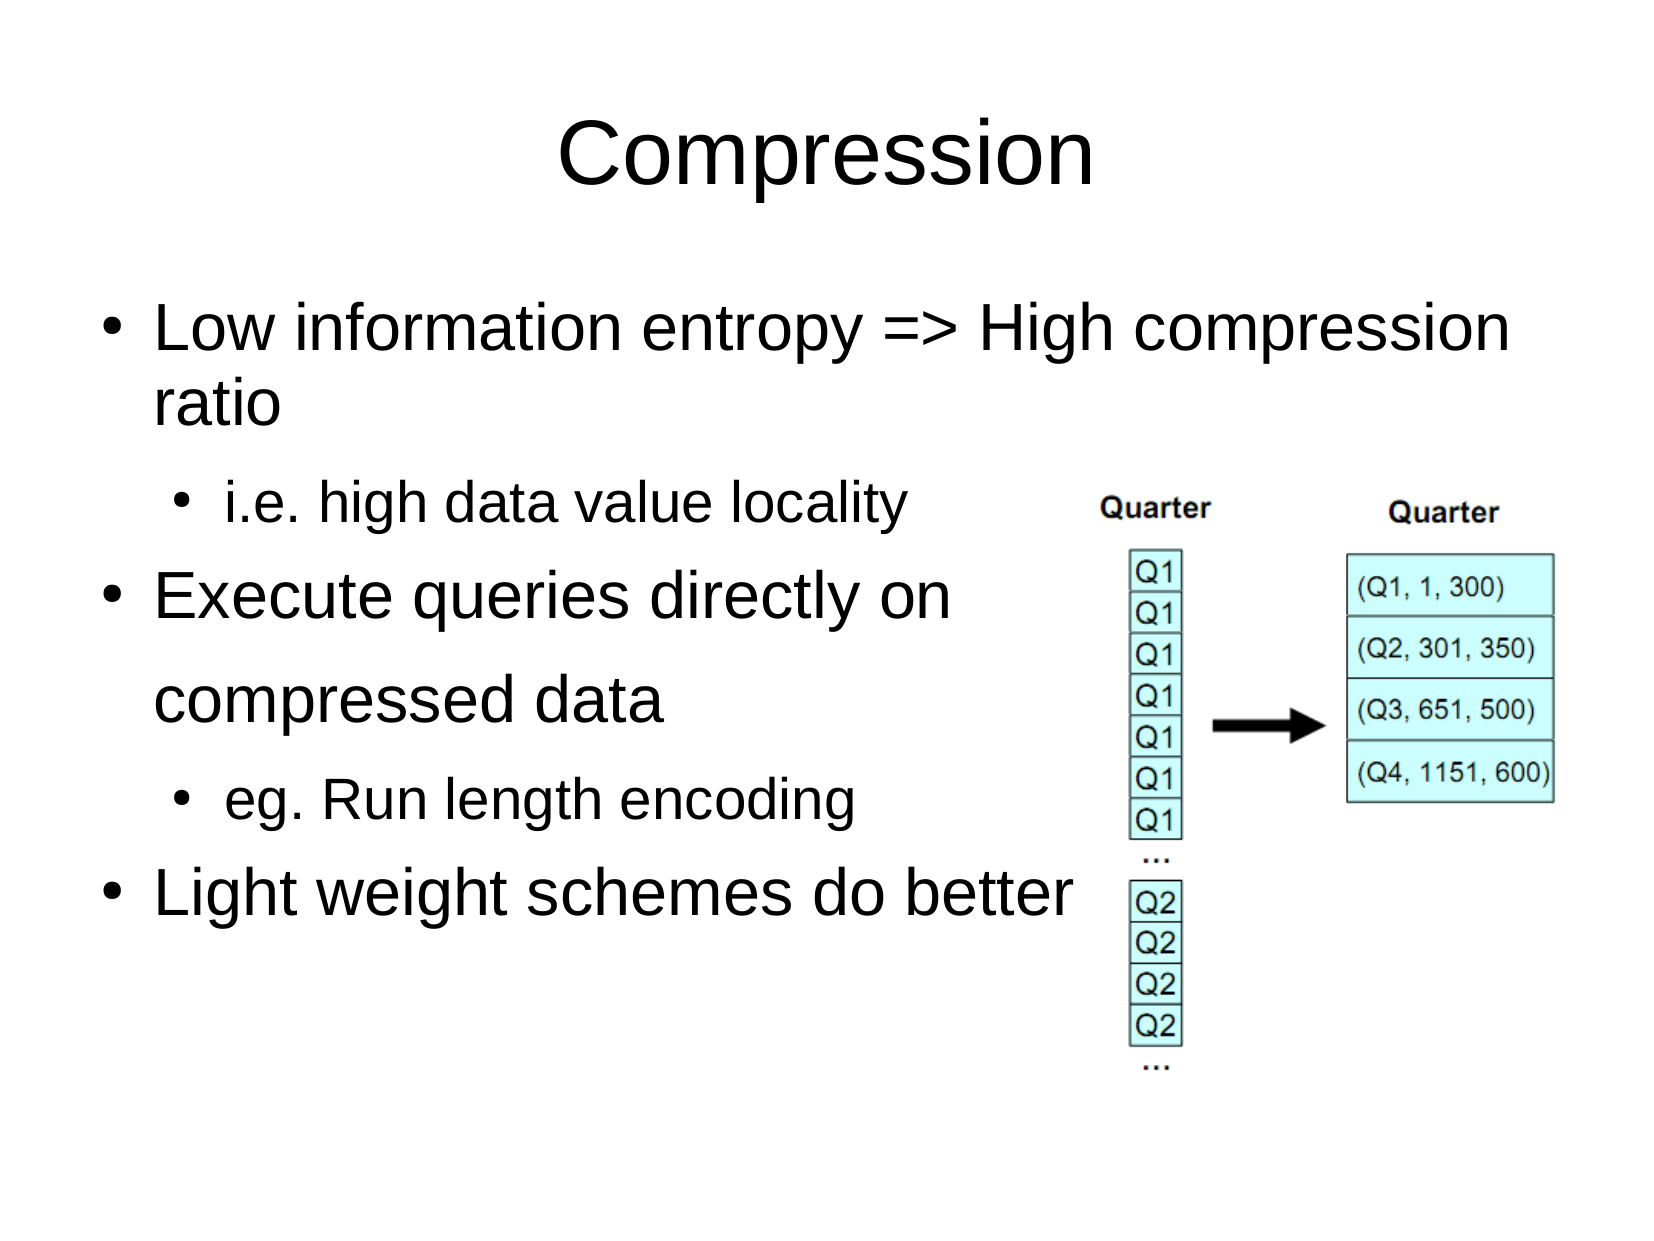

# Compression
Low information entropy => High compression ratio
i.e. high data value locality
Execute queries directly on
compressed data
eg. Run length encoding
Light weight schemes do better